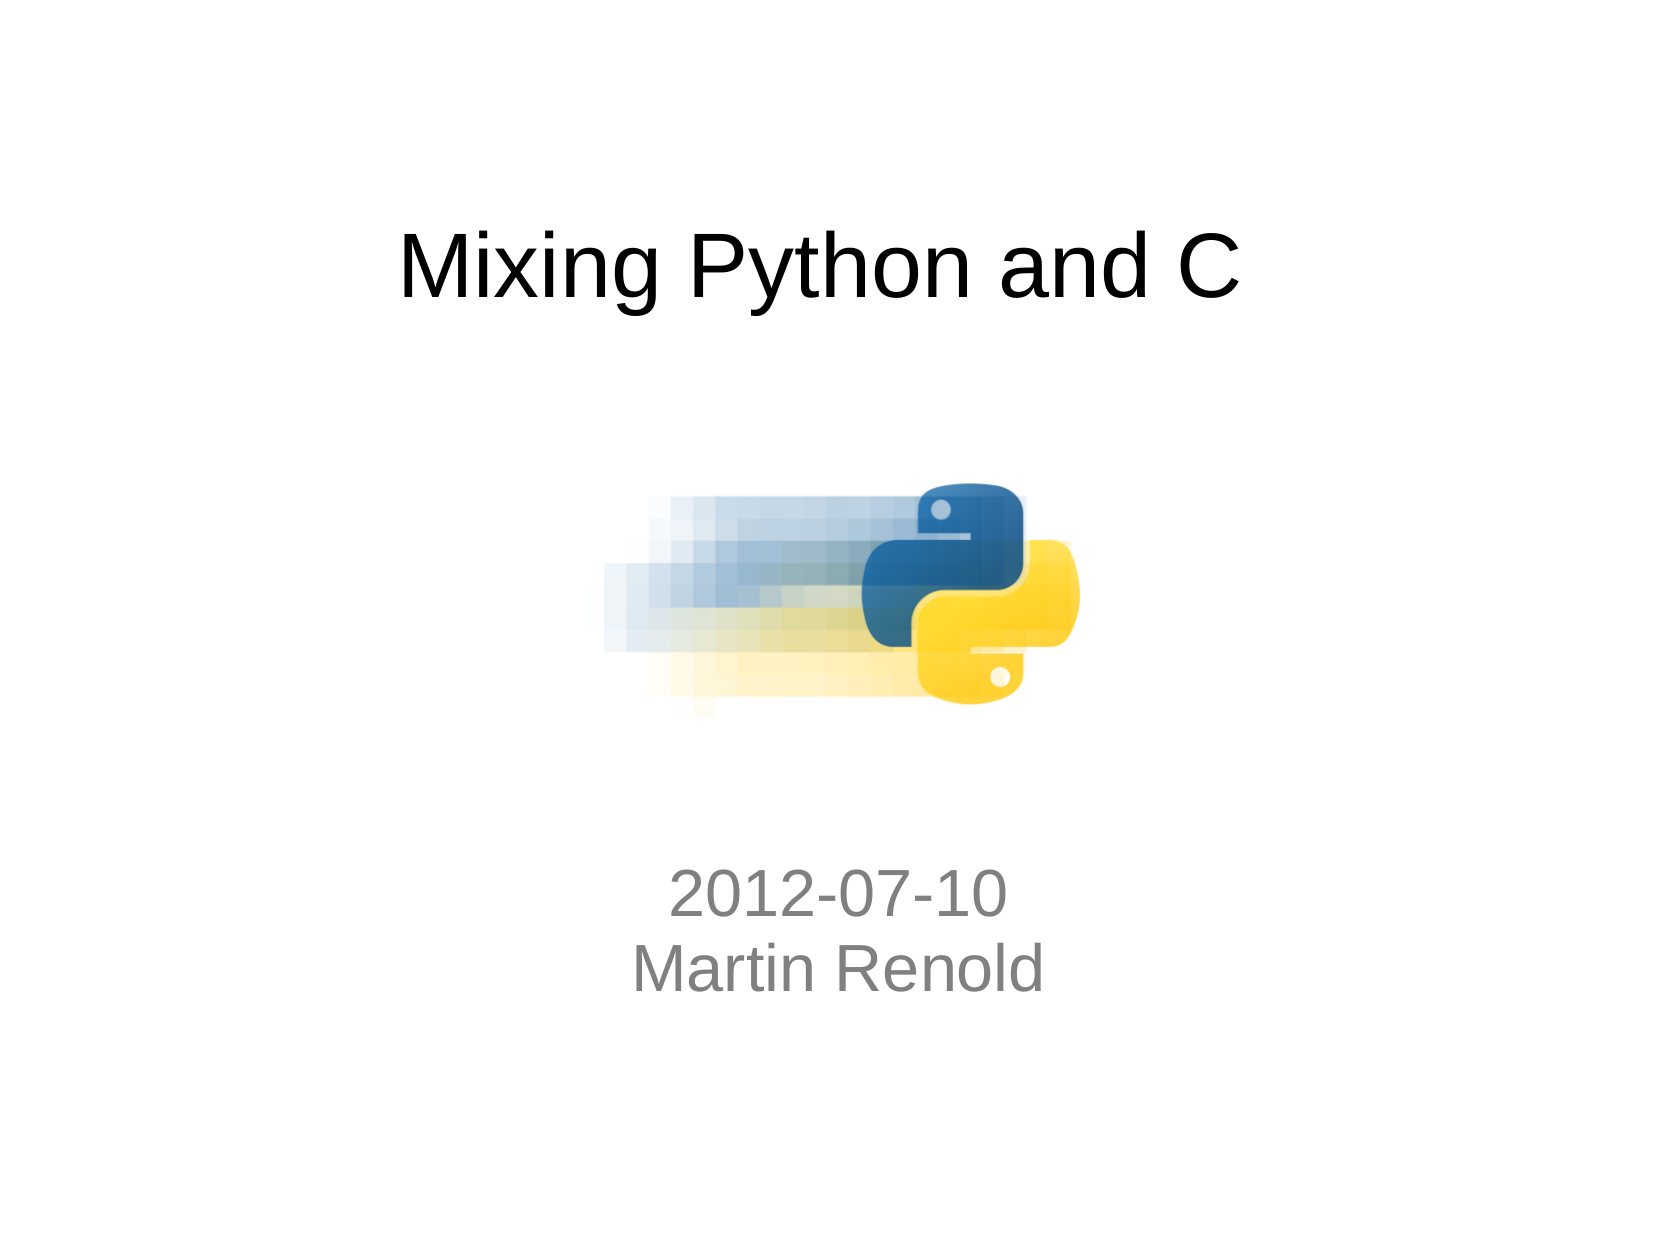

# Mixing Python and C
2012-07-10
Martin Renold